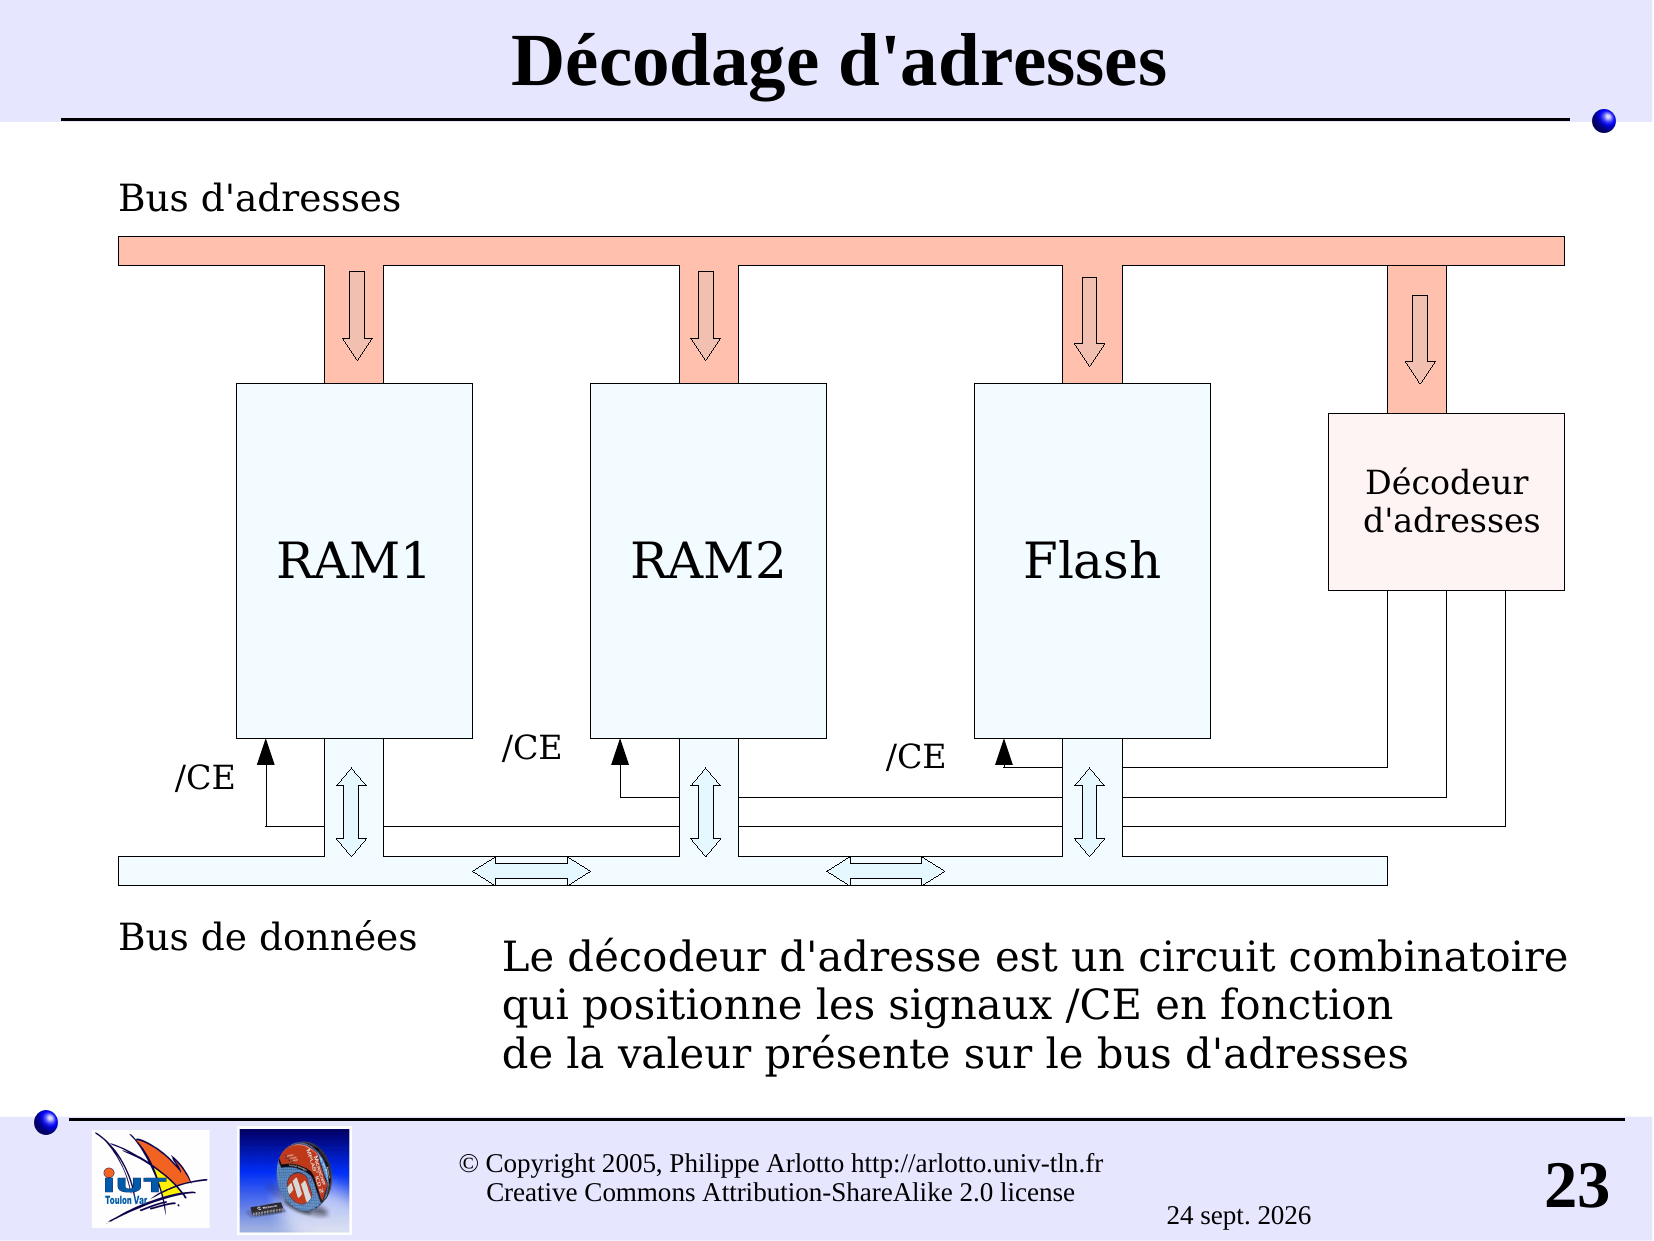

# Décodage d'adresses
Bus d'adresses
RAM1
RAM2
Flash
Décodeur
 d'adresses
/CE
/CE
/CE
Bus de données
Le décodeur d'adresse est un circuit combinatoire
qui positionne les signaux /CE en fonction
de la valeur présente sur le bus d'adresses